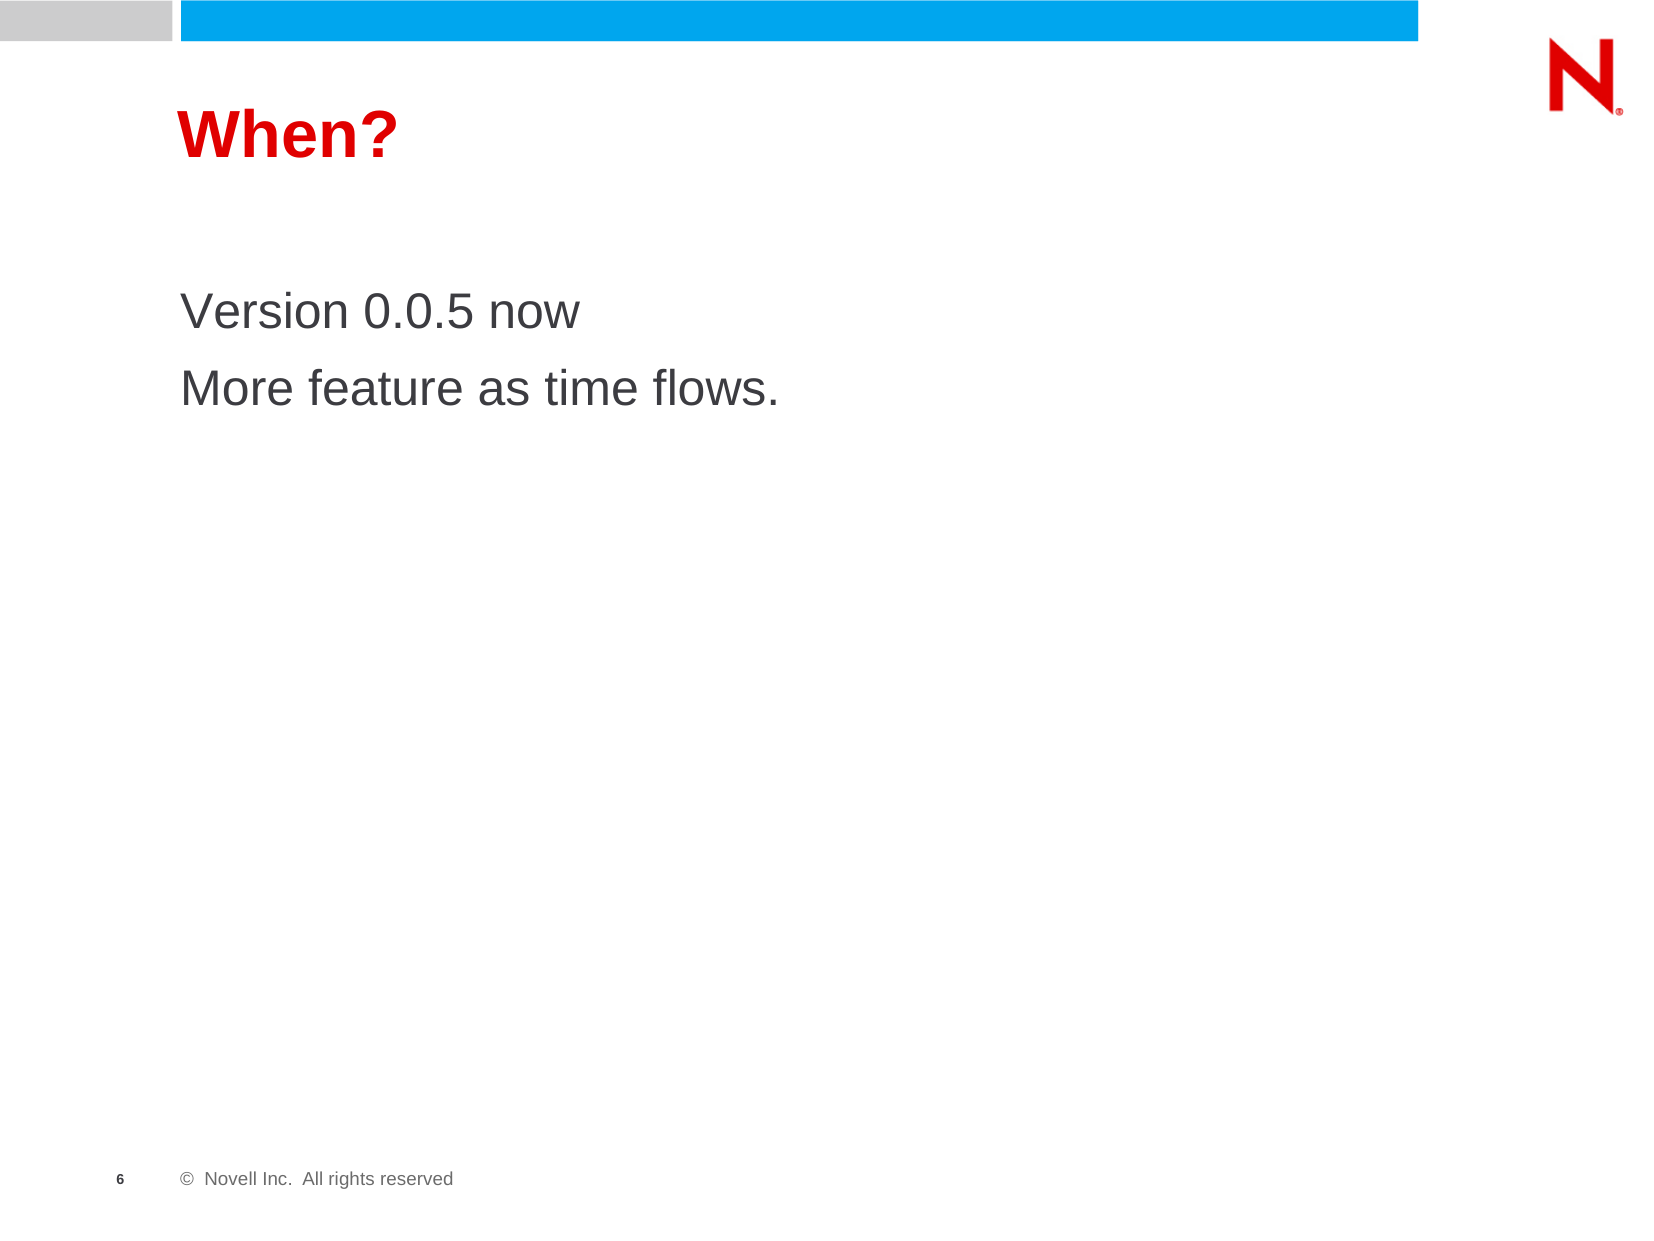

# When?
Version 0.0.5 now
More feature as time flows.